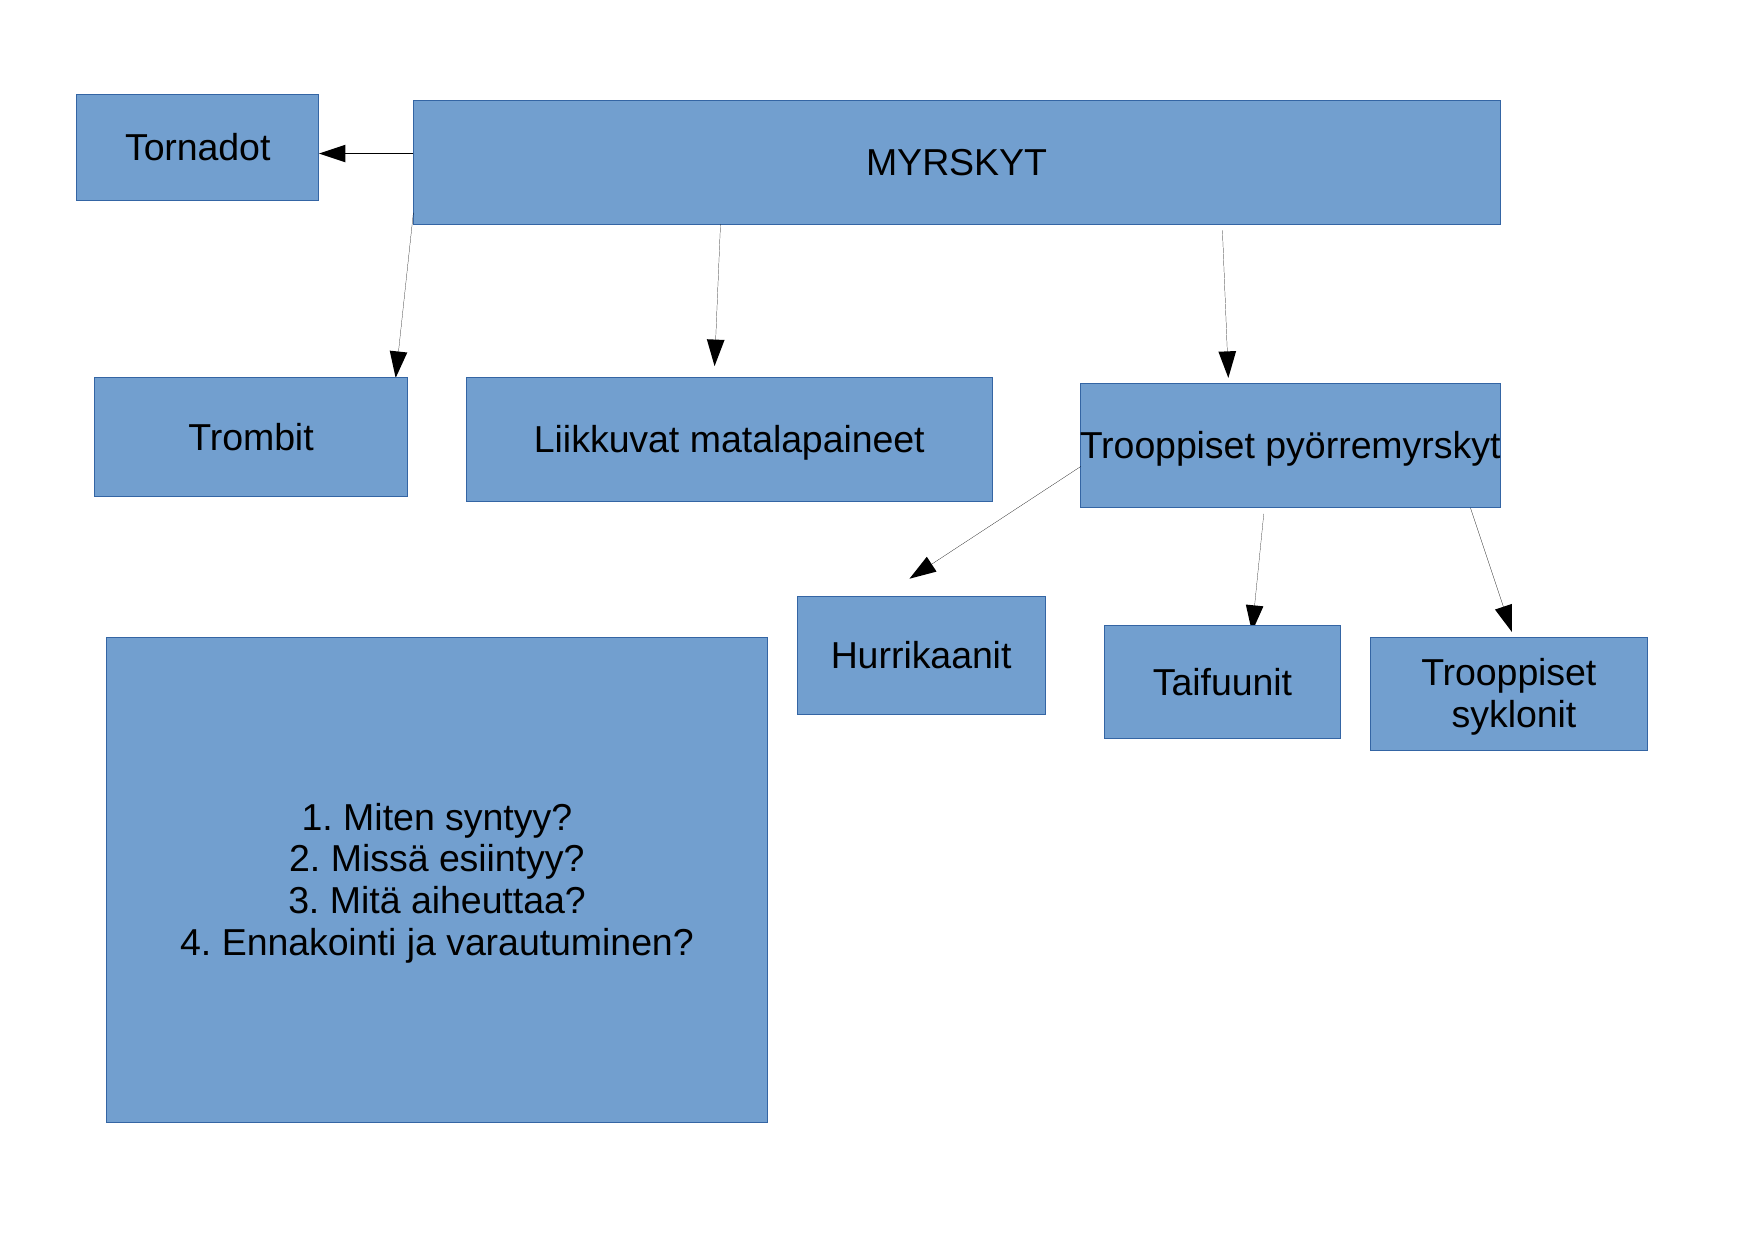

Tornadot
MYRSKYT
Trombit
Liikkuvat matalapaineet
Trooppiset pyörremyrskyt
Hurrikaanit
Taifuunit
1. Miten syntyy?
2. Missä esiintyy?
3. Mitä aiheuttaa?
4. Ennakointi ja varautuminen?
Trooppiset
 syklonit